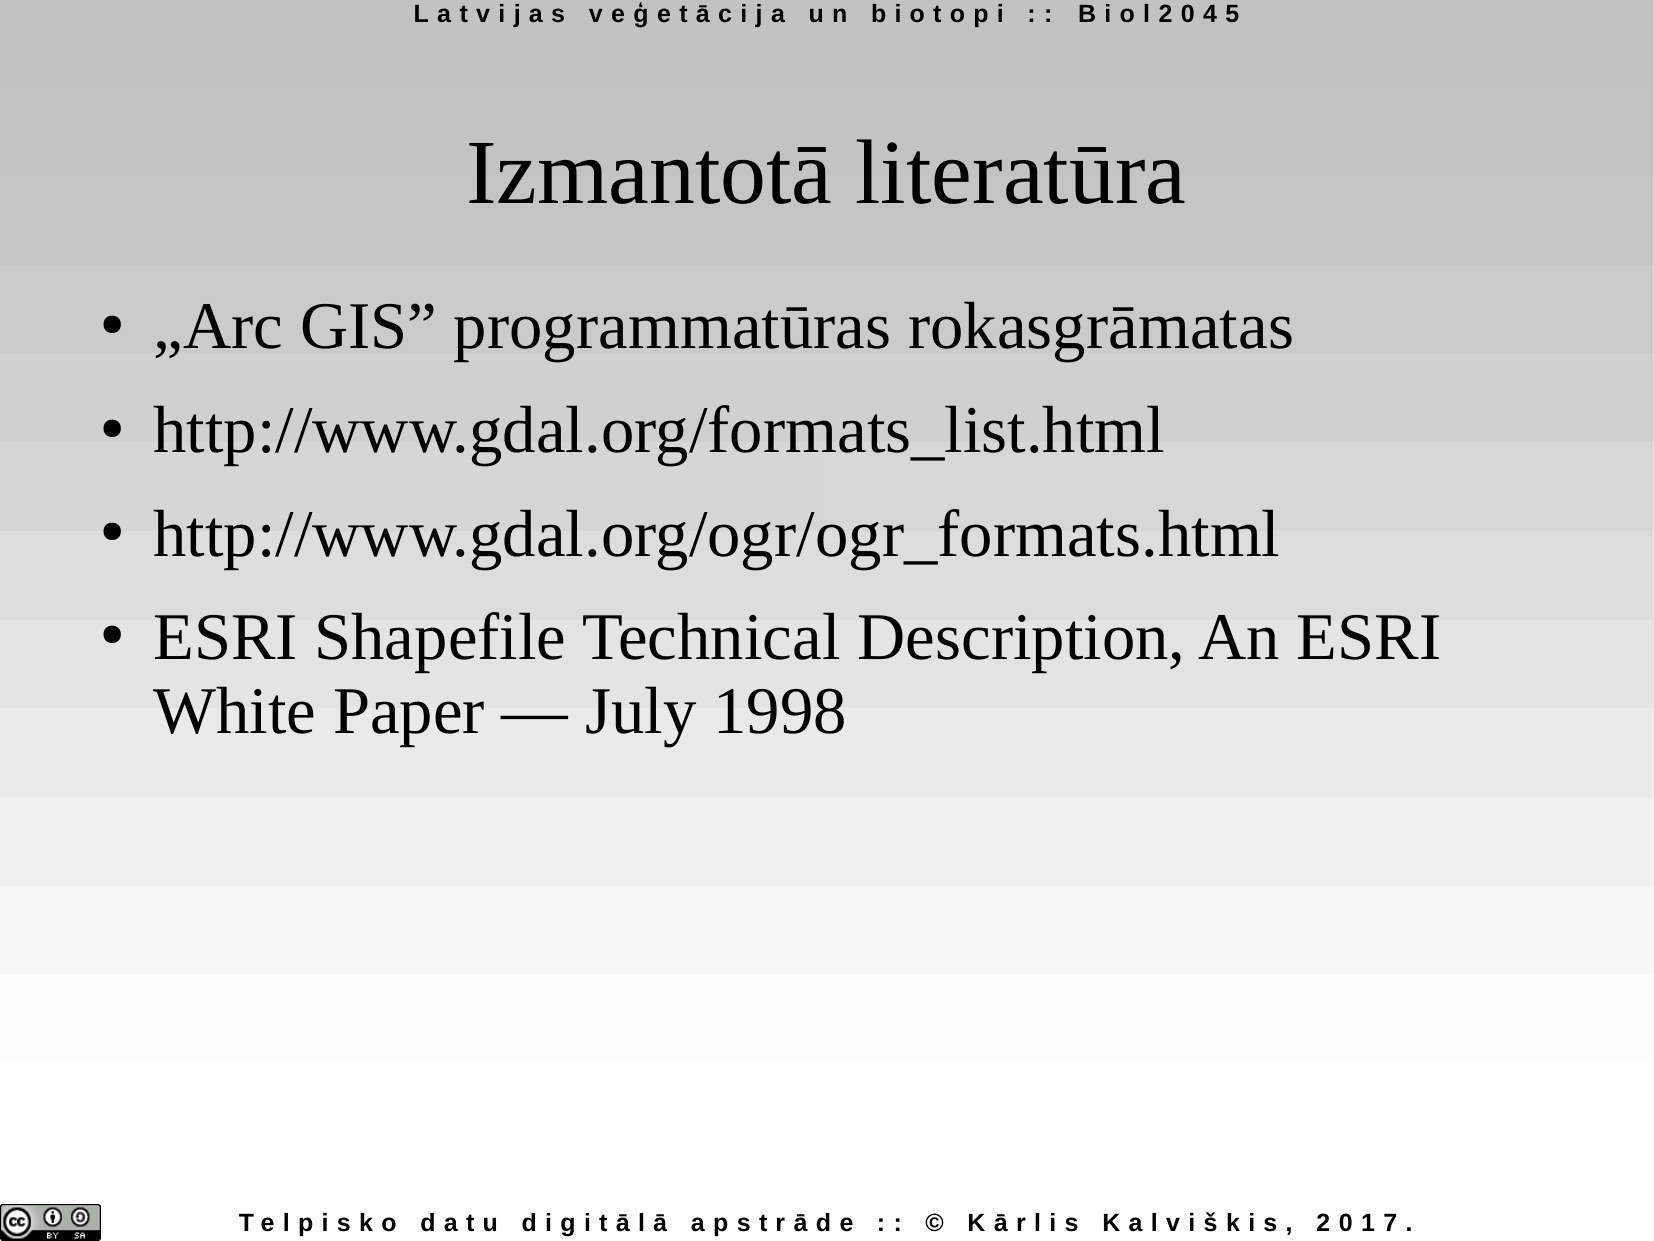

# Izmantotā literatūra
„Arc GIS” programmatūras rokasgrāmatas
http://www.gdal.org/formats_list.html
http://www.gdal.org/ogr/ogr_formats.html
ESRI Shapefile Technical Description, An ESRI White Paper — July 1998